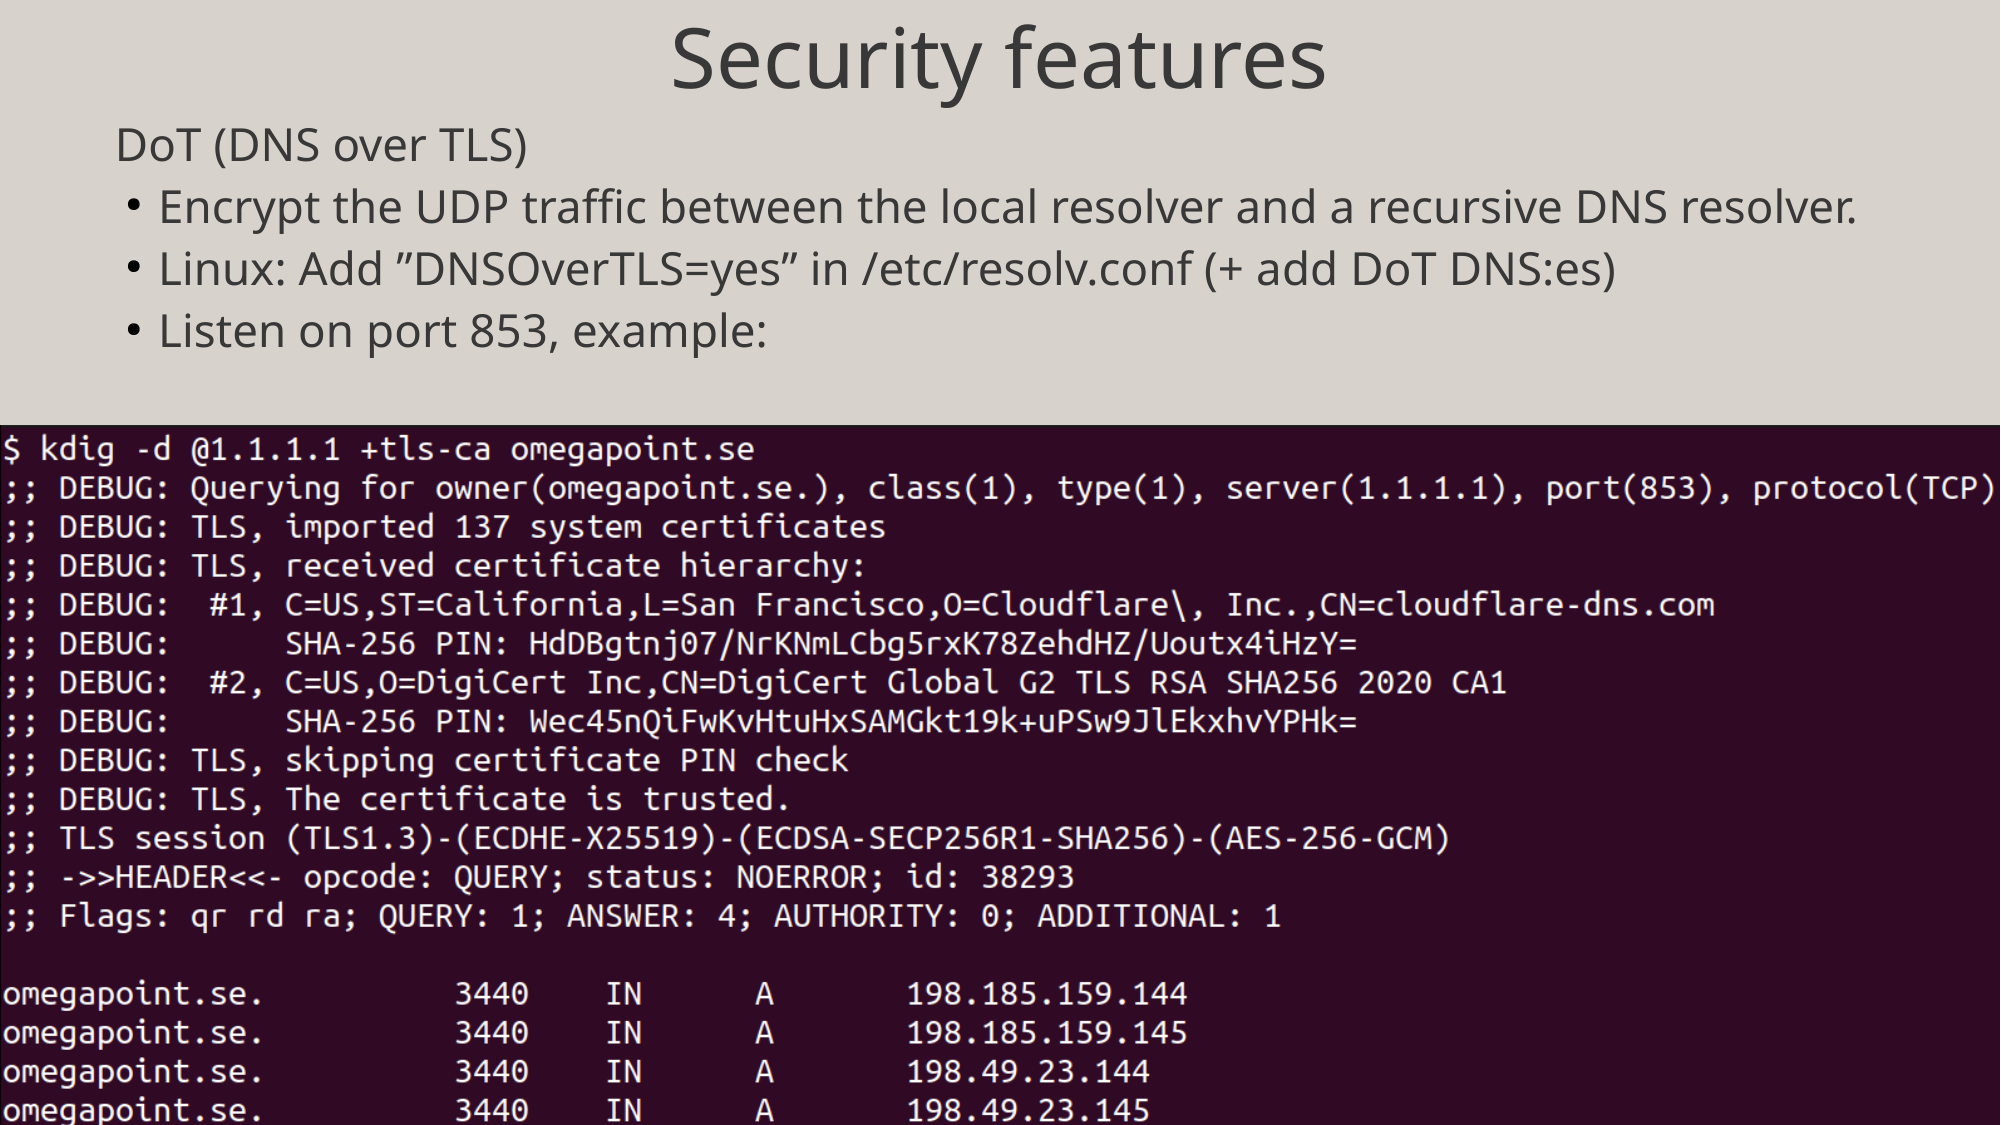

Security features
# DoT (DNS over TLS)
Encrypt the UDP traffic between the local resolver and a recursive DNS resolver.
Linux: Add ”DNSOverTLS=yes” in /etc/resolv.conf (+ add DoT DNS:es)
Listen on port 853, example:
Security